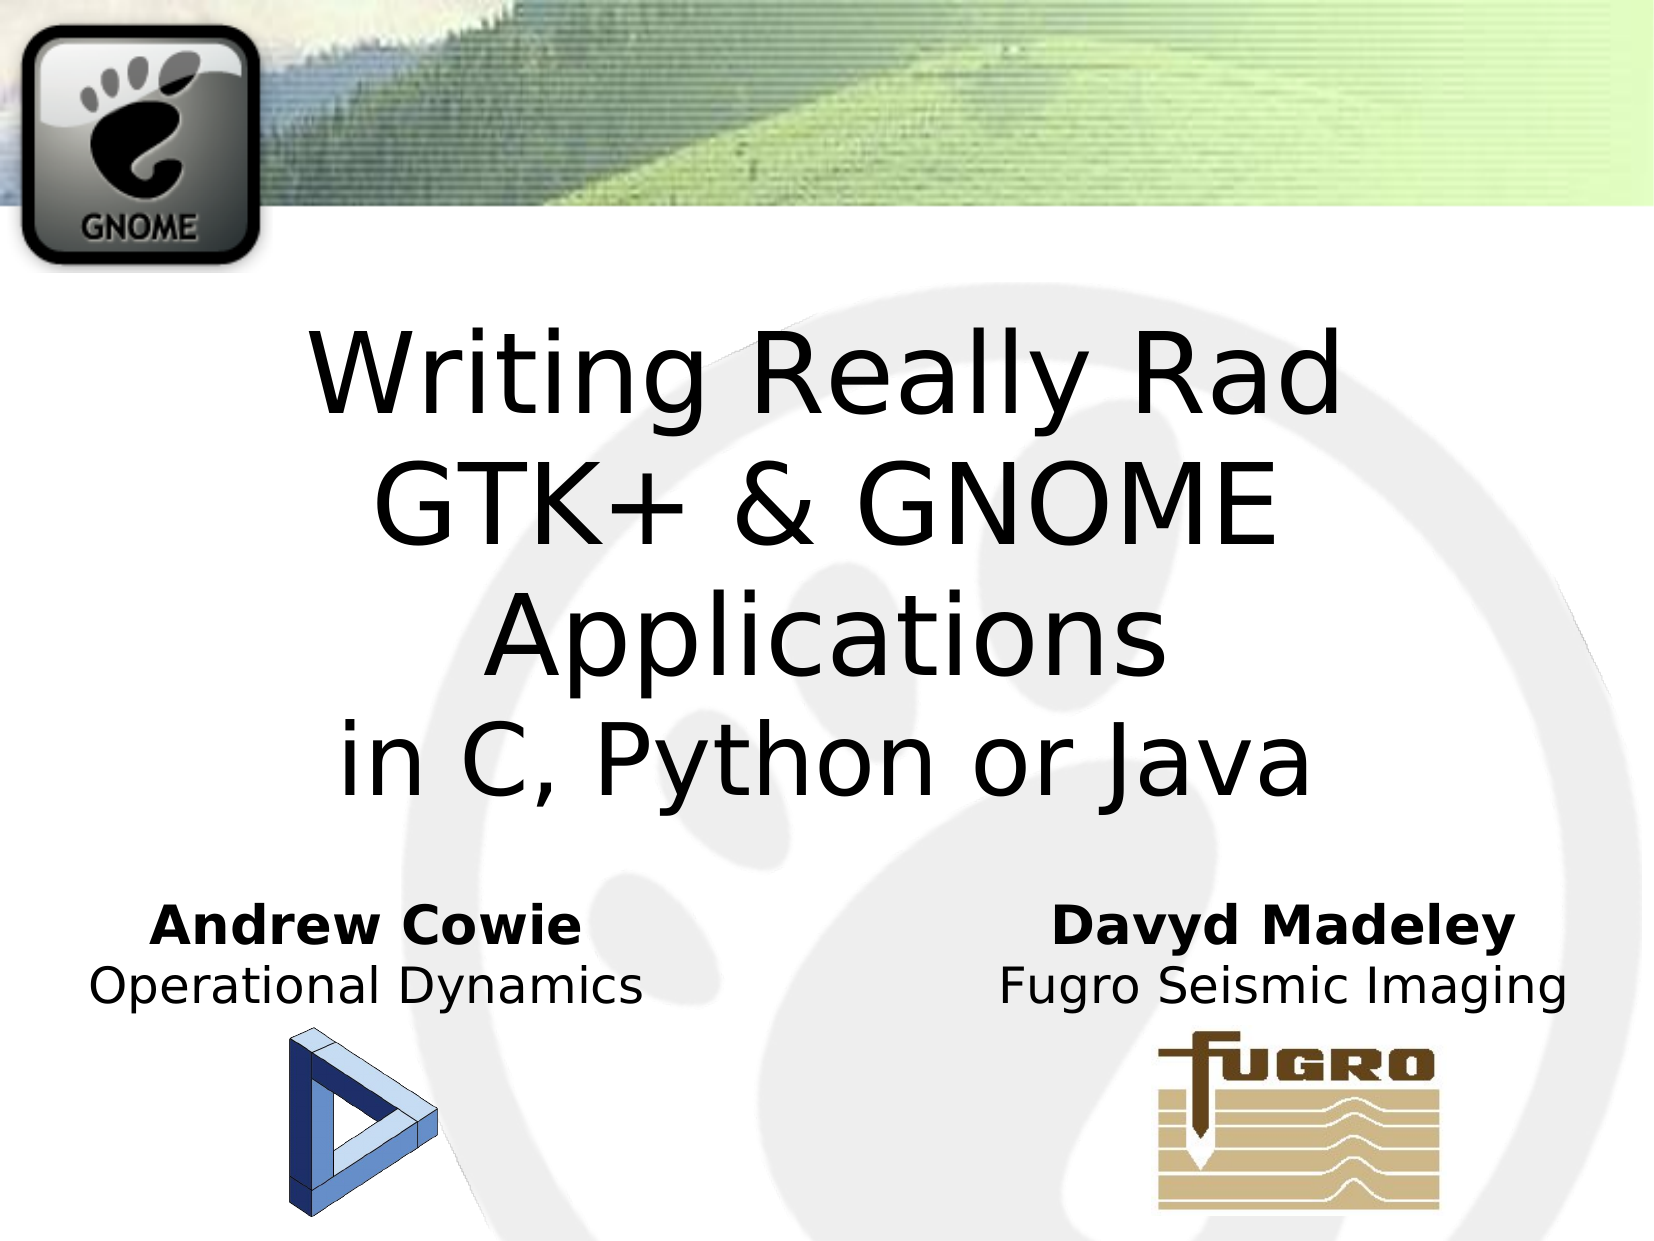

# Writing Really Rad
GTK+ & GNOME
Applications
in C, Python or Java
Andrew Cowie
Operational Dynamics
Davyd Madeley
Fugro Seismic Imaging